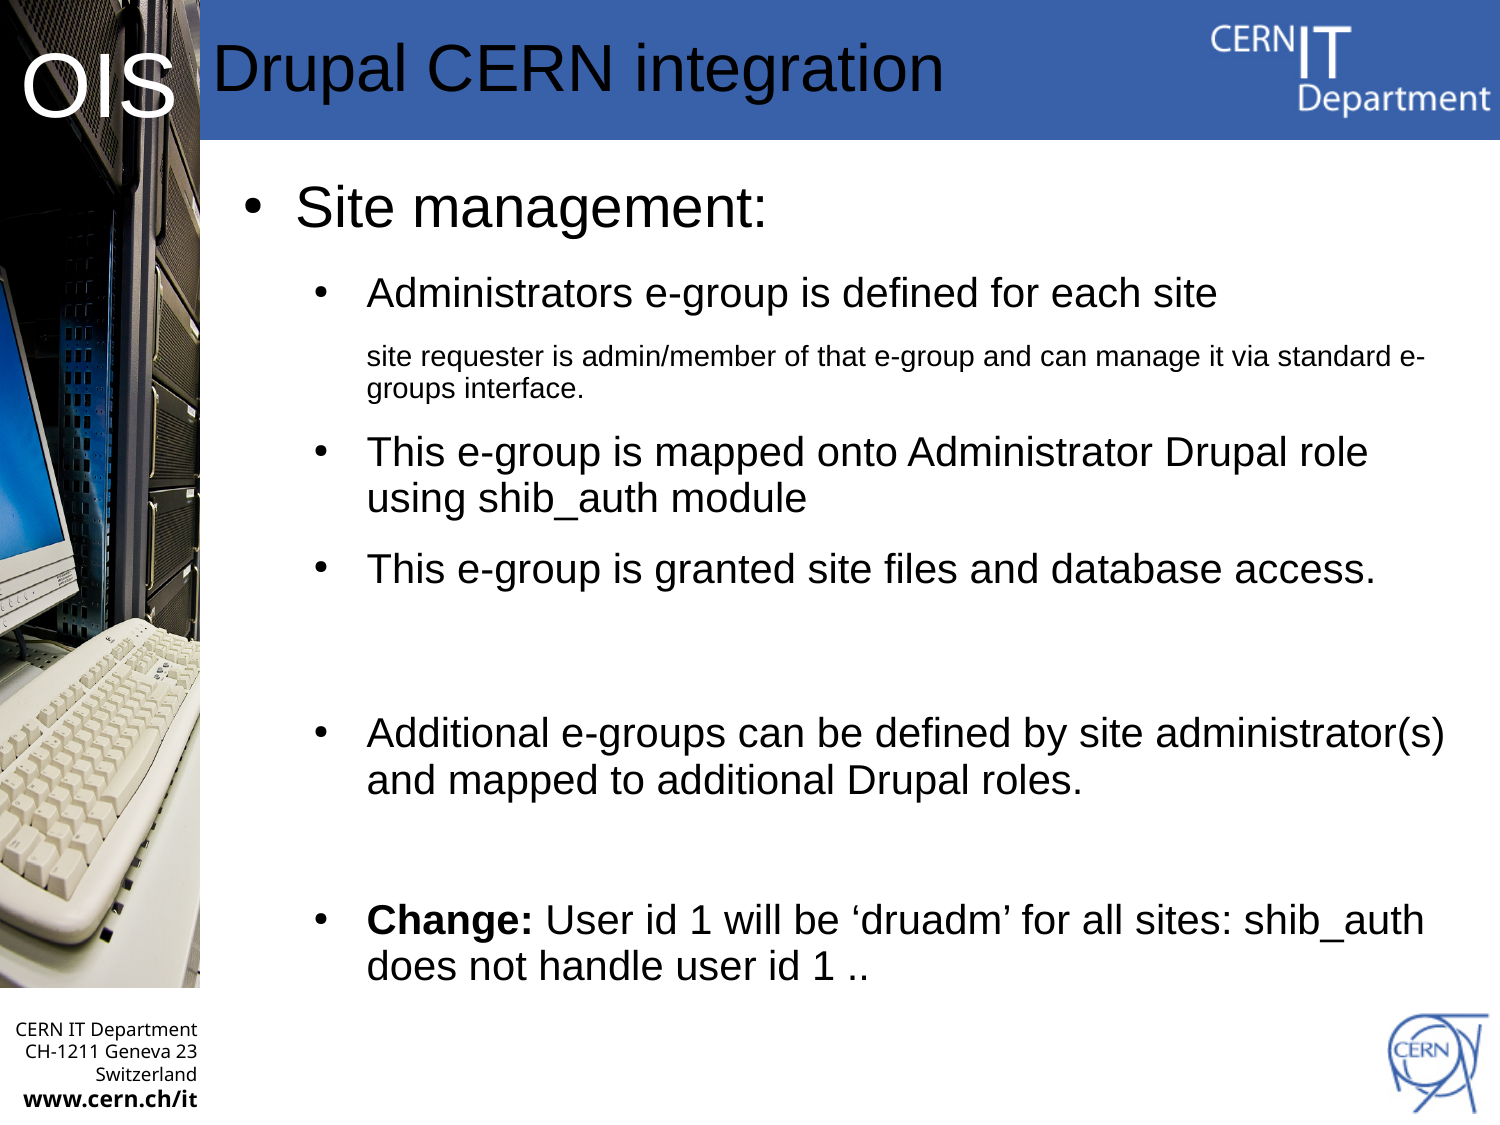

# Drupal CERN integration
Site management:
Administrators e-group is defined for each site
site requester is admin/member of that e-group and can manage it via standard e-groups interface.
This e-group is mapped onto Administrator Drupal role
using shib_auth module
This e-group is granted site files and database access.
Additional e-groups can be defined by site administrator(s) and mapped to additional Drupal roles.
Change: User id 1 will be ‘druadm’ for all sites: shib_auth does not handle user id 1 ..